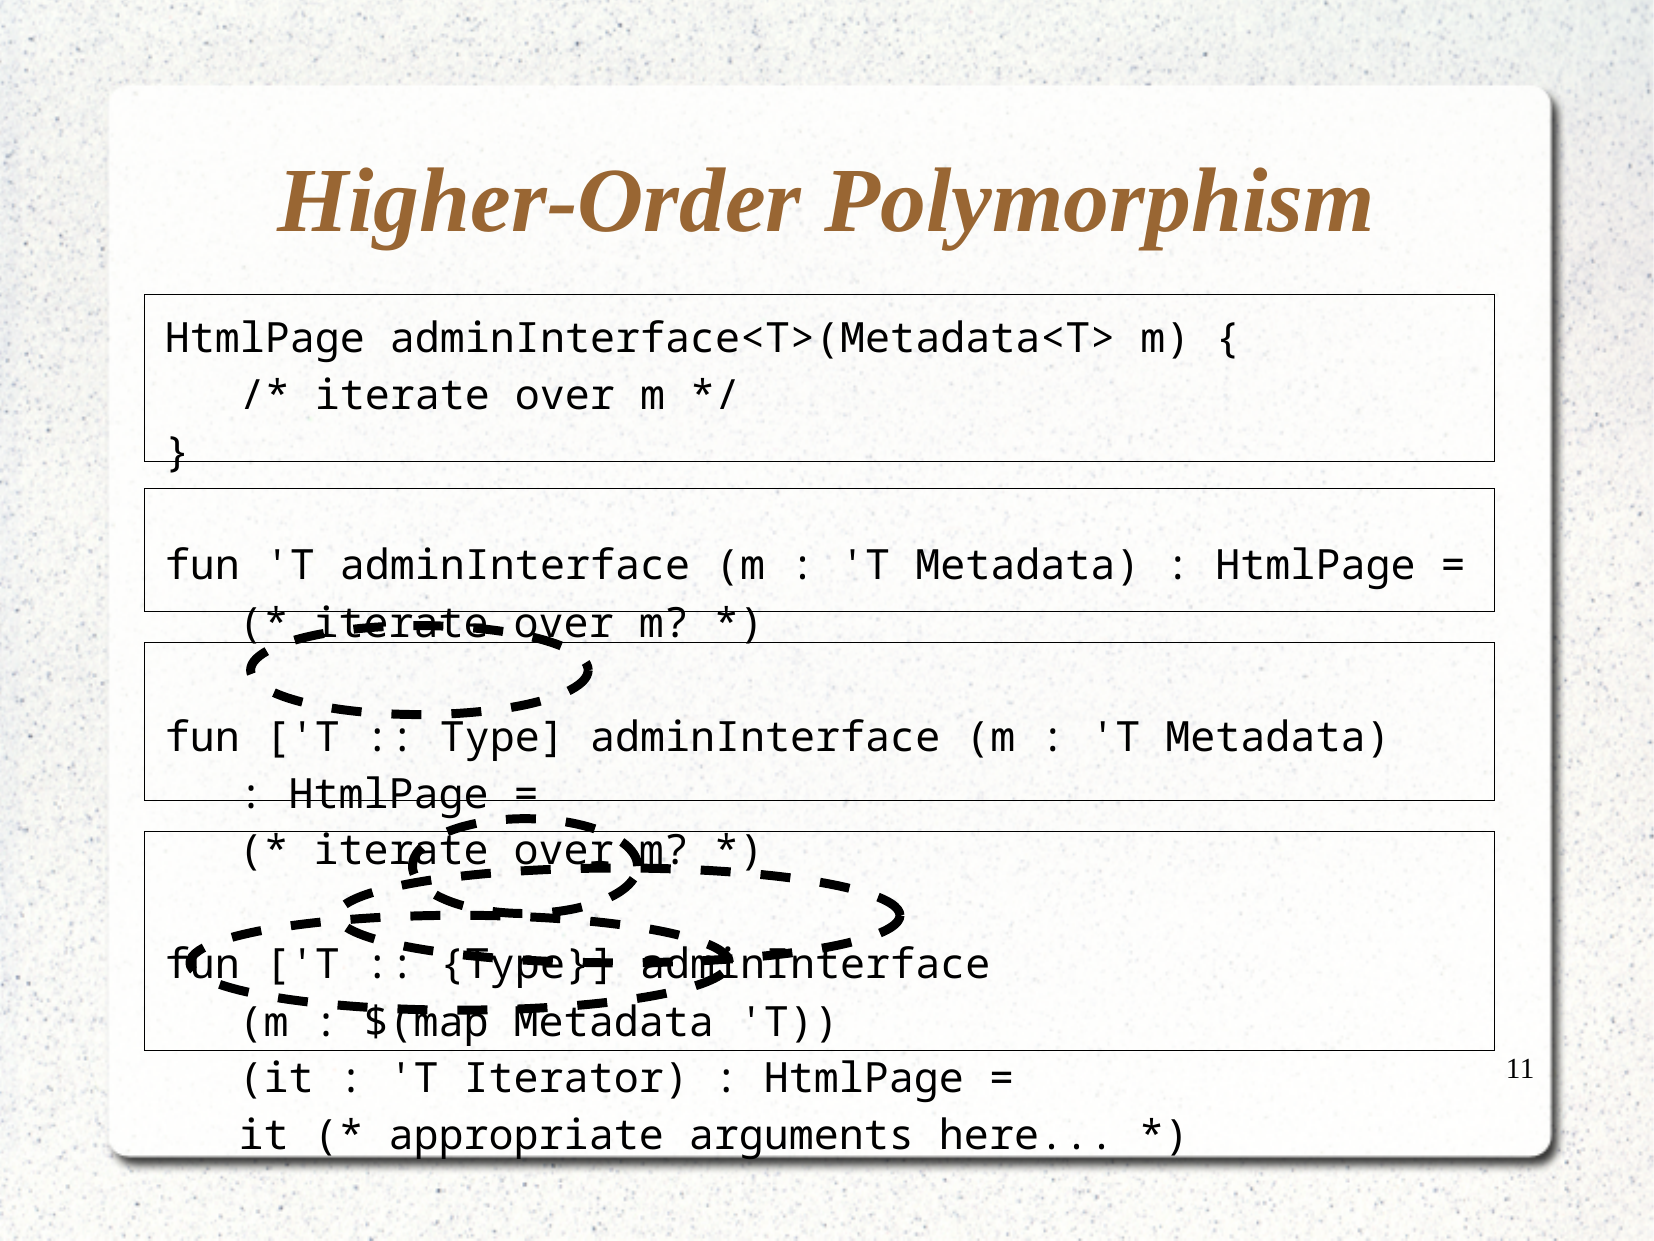

# Higher-Order Polymorphism
HtmlPage adminInterface<T>(Metadata<T> m) {
 /* iterate over m */
}
fun 'T adminInterface (m : 'T Metadata) : HtmlPage =
	(* iterate over m? *)
fun ['T :: Type] adminInterface (m : 'T Metadata)
	: HtmlPage =
	(* iterate over m? *)
fun ['T :: {Type}] adminInterface
	(m : $(map Metadata 'T))
	(it : 'T Iterator) : HtmlPage =
	it (* appropriate arguments here... *)
11